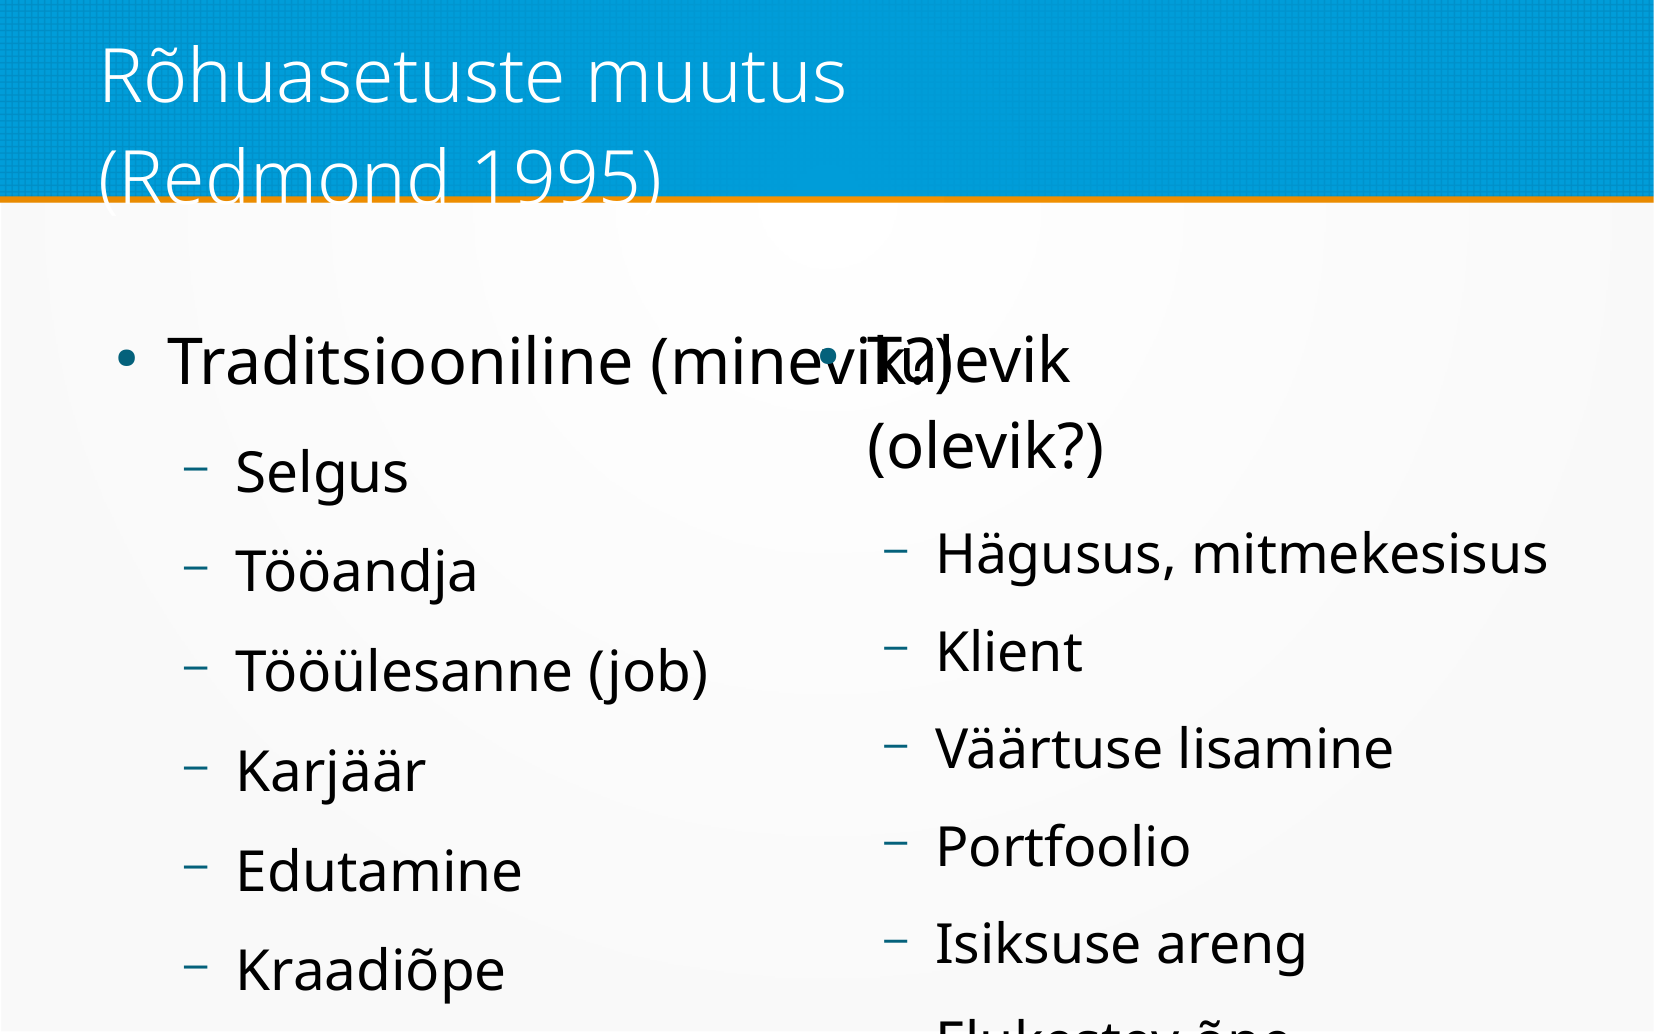

# Rõhuasetuste muutus (Redmond 1995)
Traditsiooniline (minevik?)
Selgus
Tööandja
Tööülesanne (job)
Karjäär
Edutamine
Kraadiõpe
Tulevik
(olevik?)
Hägusus, mitmekesisus
Klient
Väärtuse lisamine
Portfoolio
Isiksuse areng
Elukestev õpe